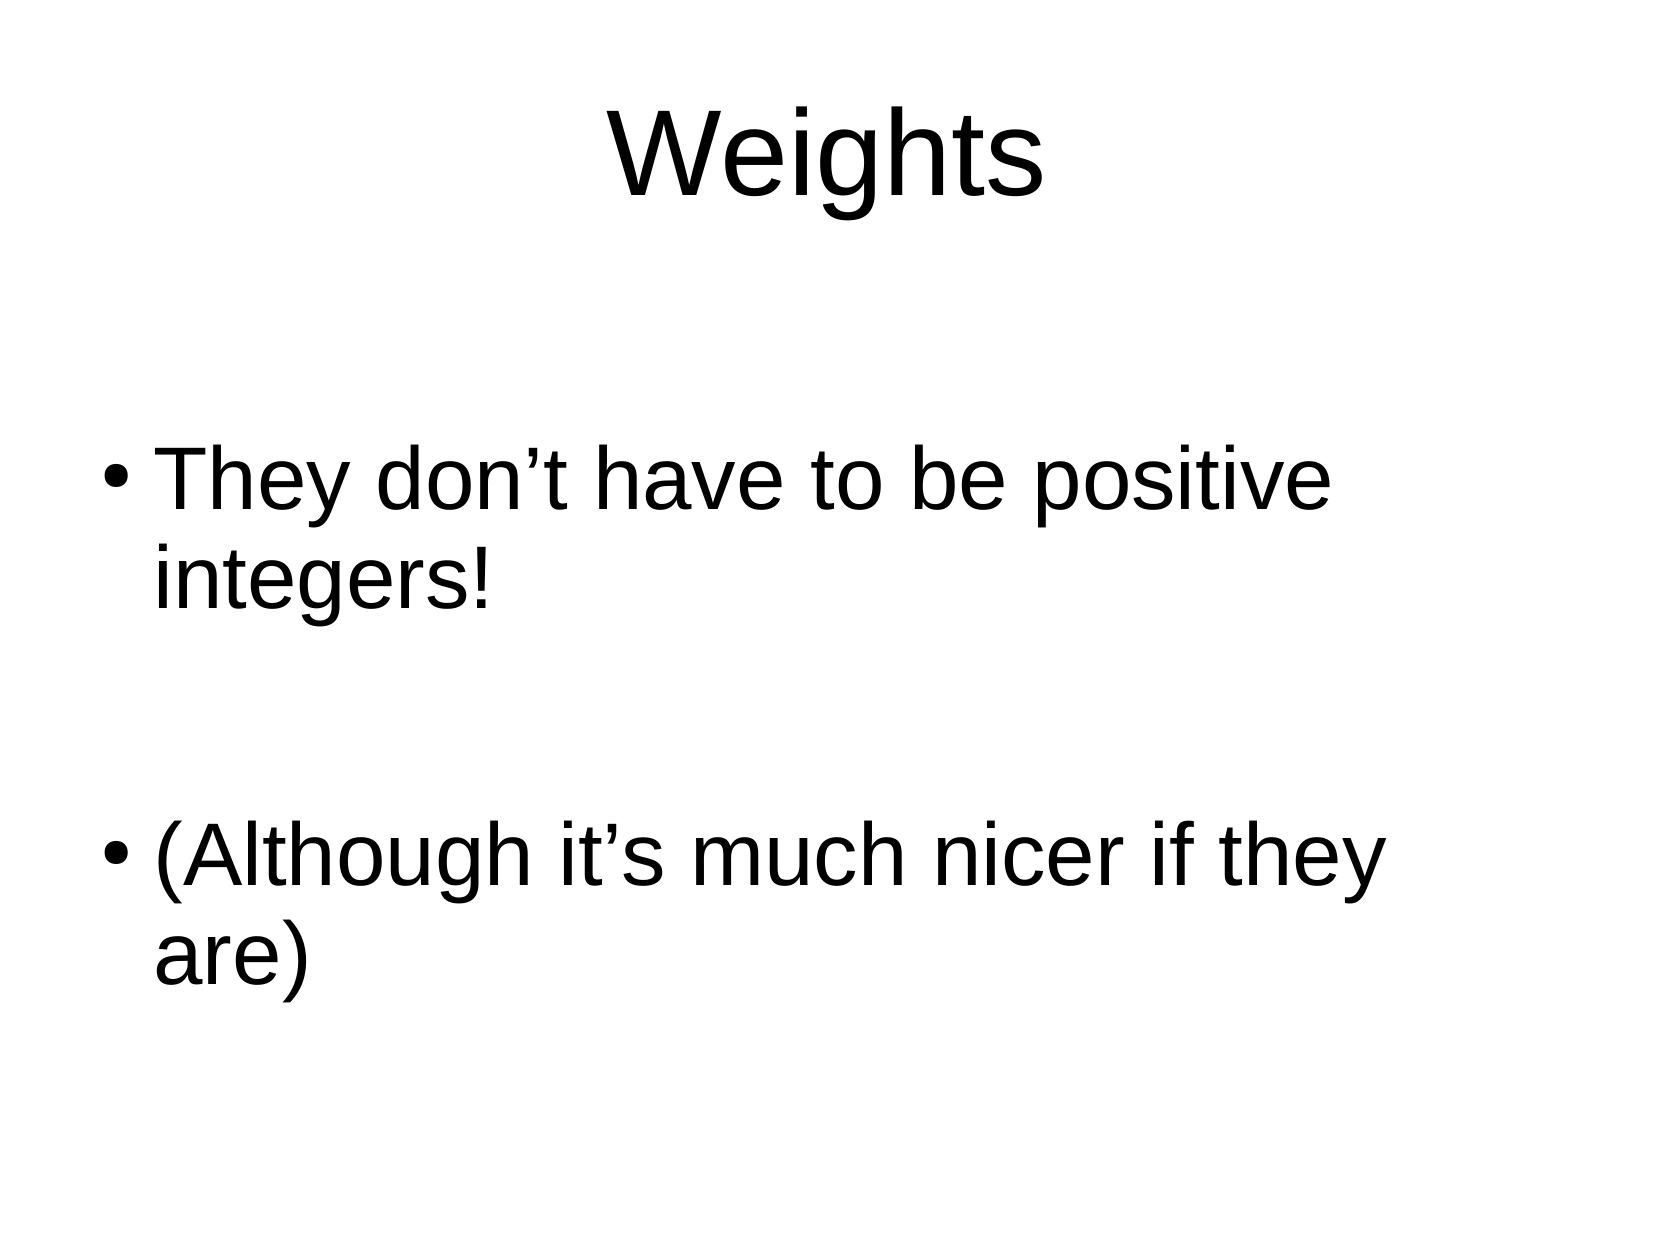

# Weights
They don’t have to be positive integers!
(Although it’s much nicer if they are)